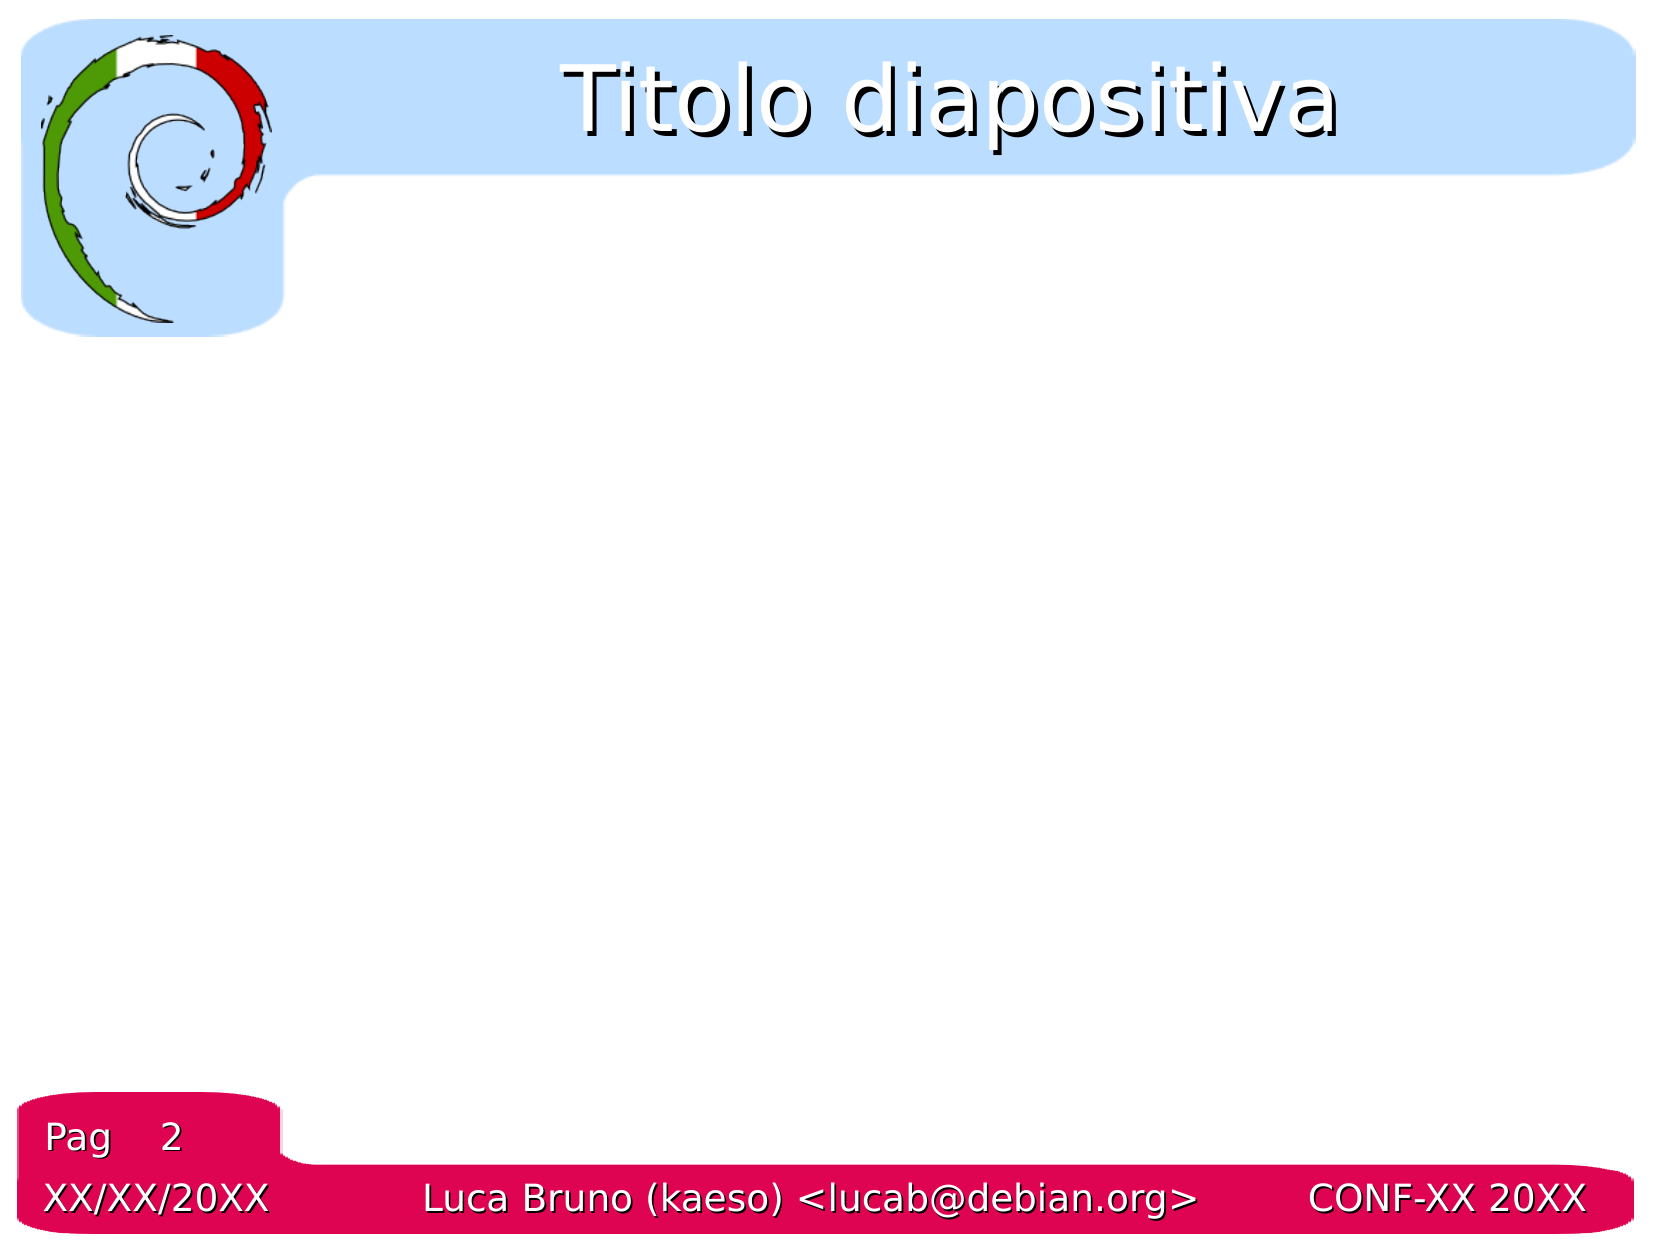

# Titolo diapositiva
Pag
Luca Bruno (kaeso) <lucab@debian.org> 		CONF-XX 20XX
XX/XX/20XX